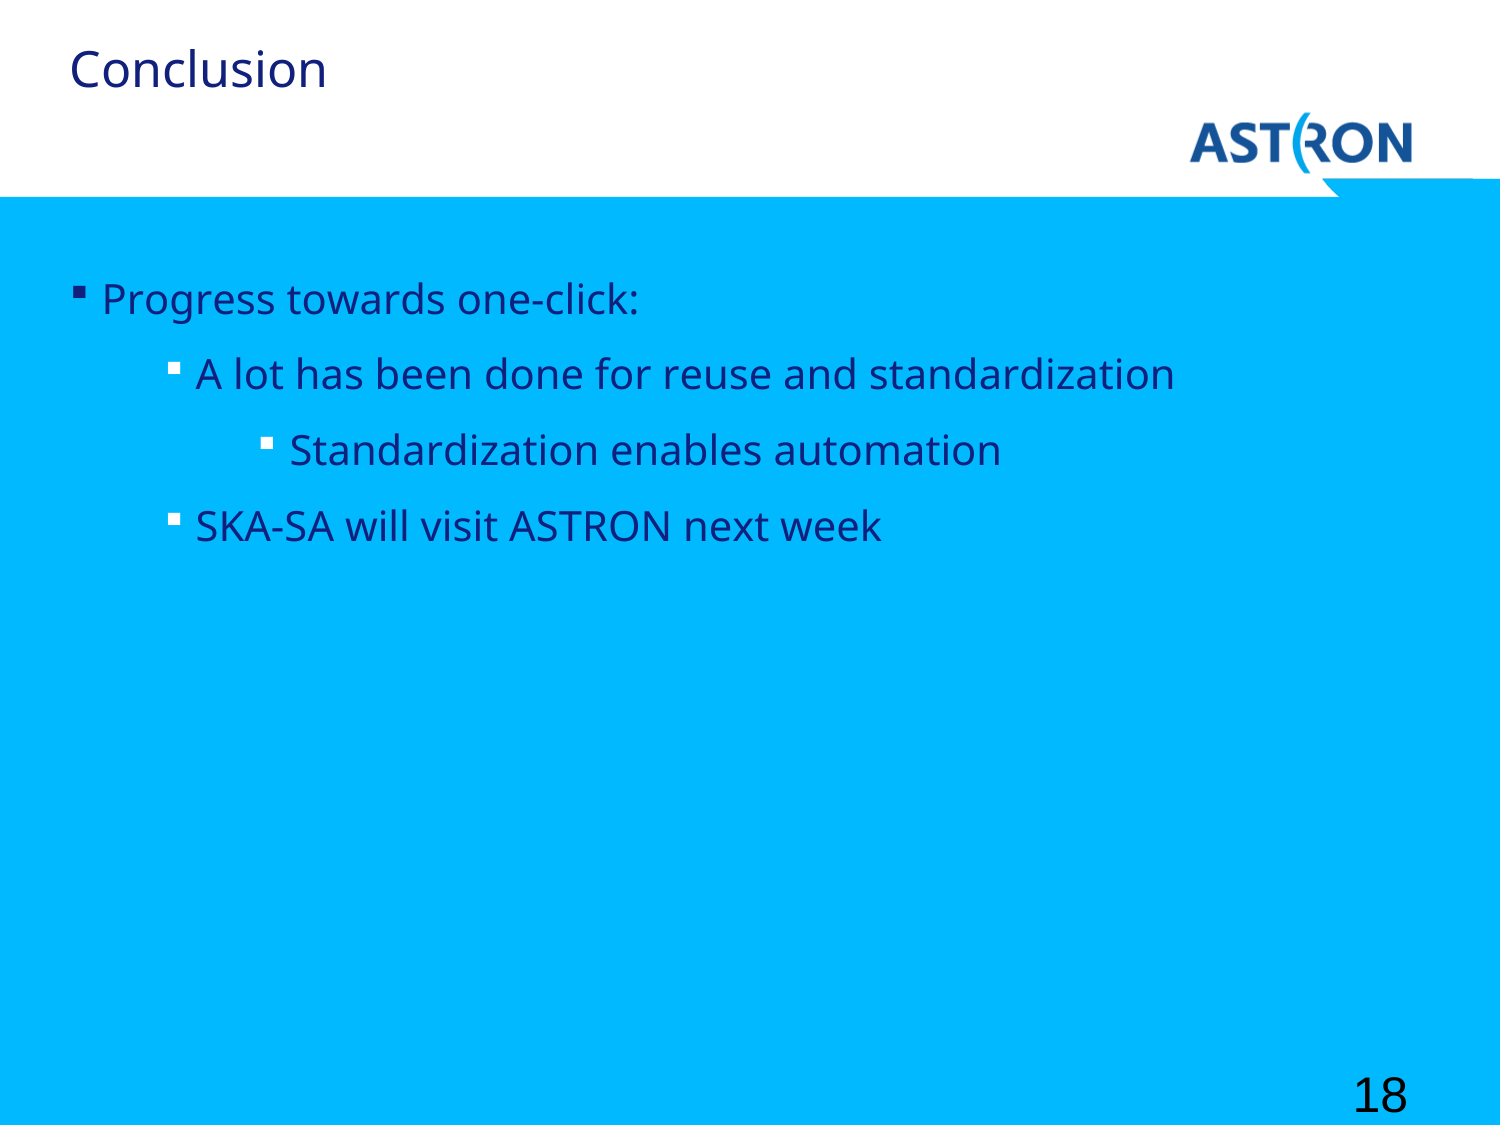

# Conclusion
Progress towards one-click:
A lot has been done for reuse and standardization
Standardization enables automation
SKA-SA will visit ASTRON next week
18